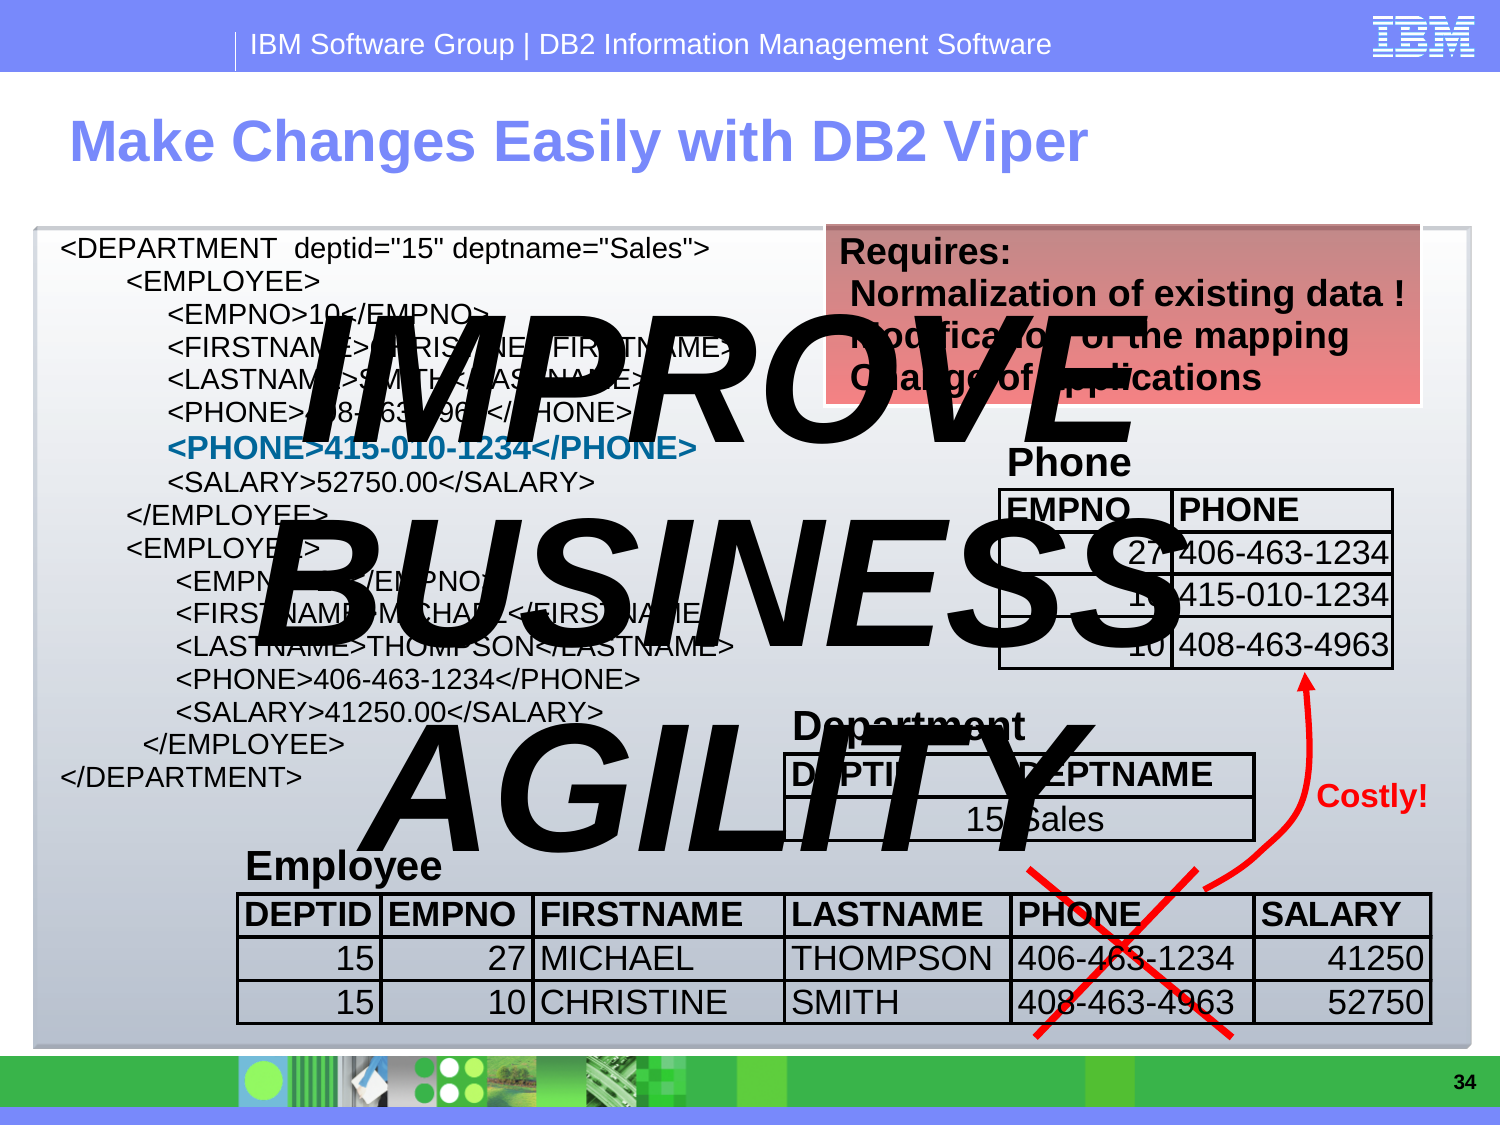

# Make Changes Easily with DB2 Viper
Requires:
 Normalization of existing data !
 Modification of the mapping
 Change of applications
<DEPARTMENT deptid="15" deptname="Sales">
 <EMPLOYEE>
 <EMPNO>10</EMPNO>
 <FIRSTNAME>CHRISTINE</FIRSTNAME>
 <LASTNAME>SMITH</LASTNAME>
 <PHONE>408-463-4963</PHONE>
 <PHONE>415-010-1234</PHONE>
 <SALARY>52750.00</SALARY>
 </EMPLOYEE>
 <EMPLOYEE>
 <EMPNO>27</EMPNO>
 <FIRSTNAME>MICHAEL</FIRSTNAME>
 <LASTNAME>THOMPSON</LASTNAME>
 <PHONE>406-463-1234</PHONE>
 <SALARY>41250.00</SALARY>
 </EMPLOYEE>
</DEPARTMENT>
IMPROVE BUSINESS AGILITY
Costly!
34